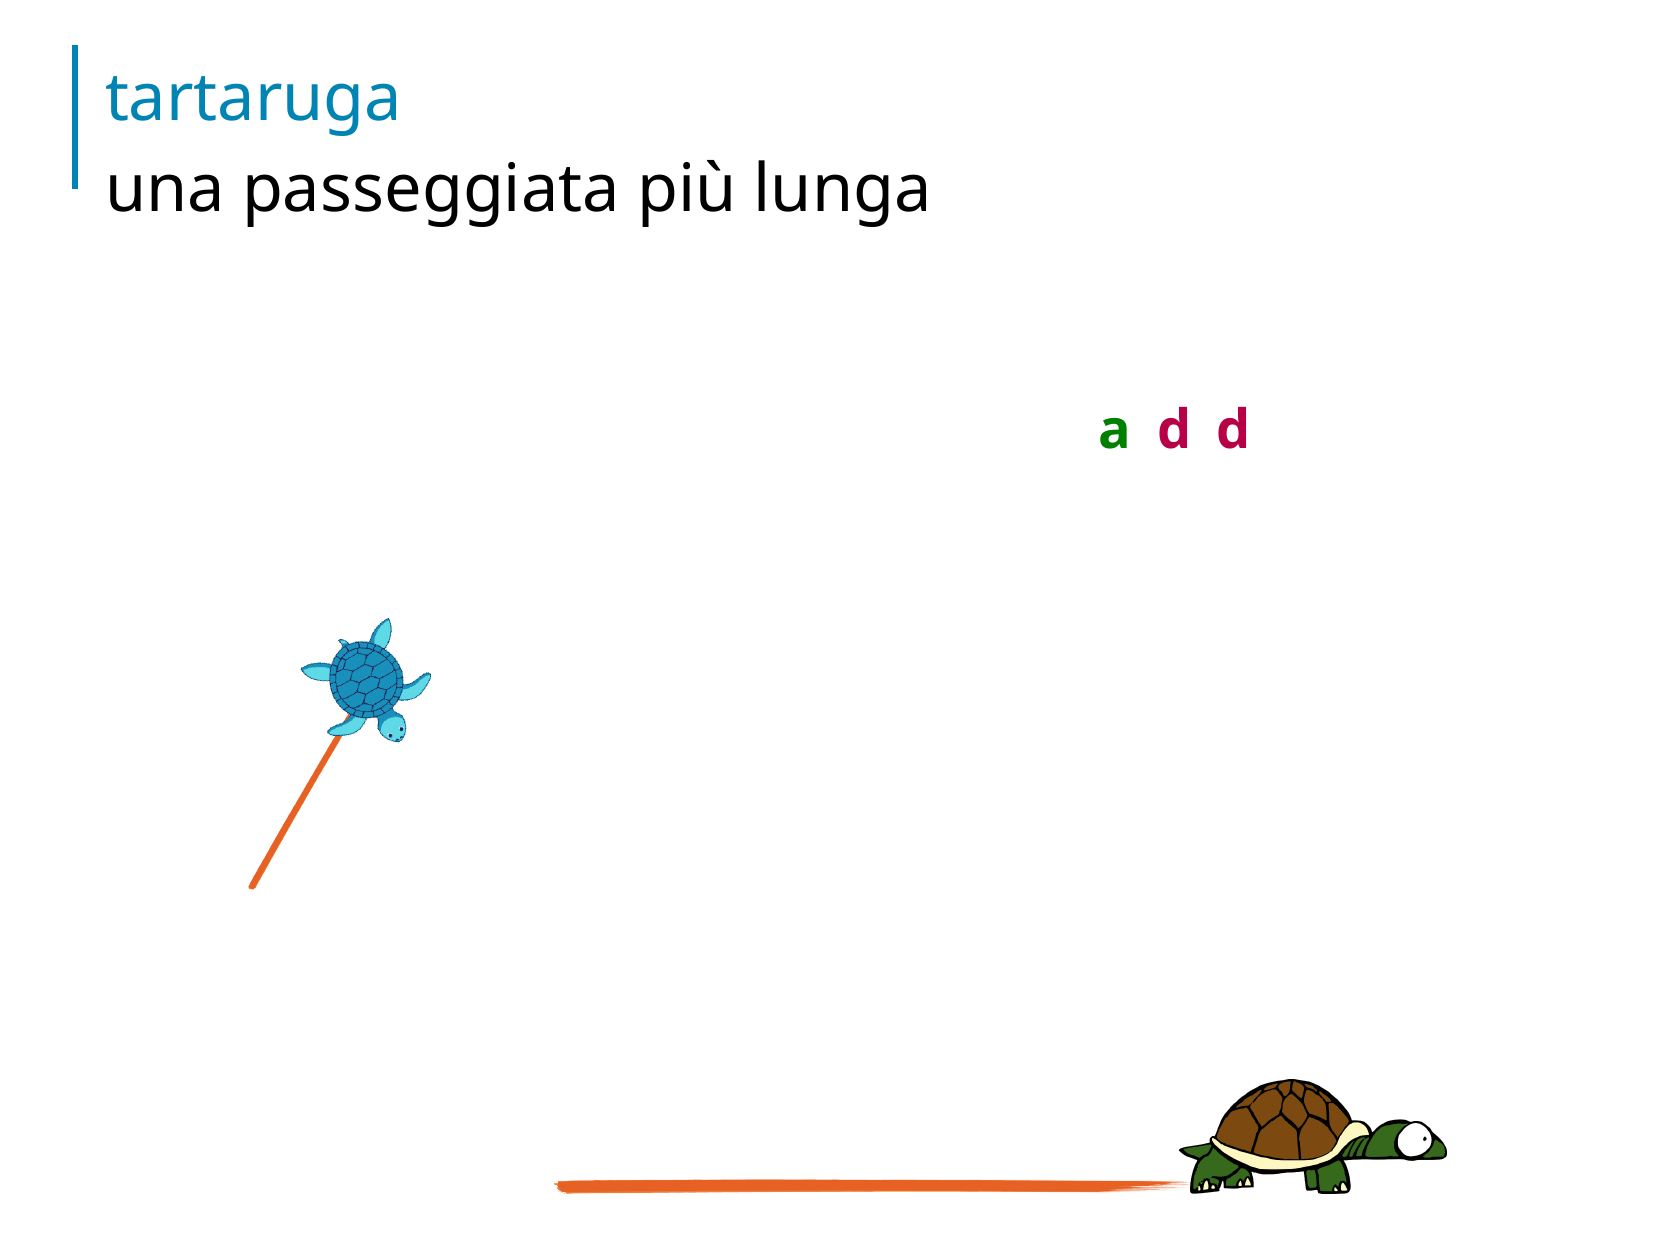

# tartaruga una passeggiata più lunga
a
d
d